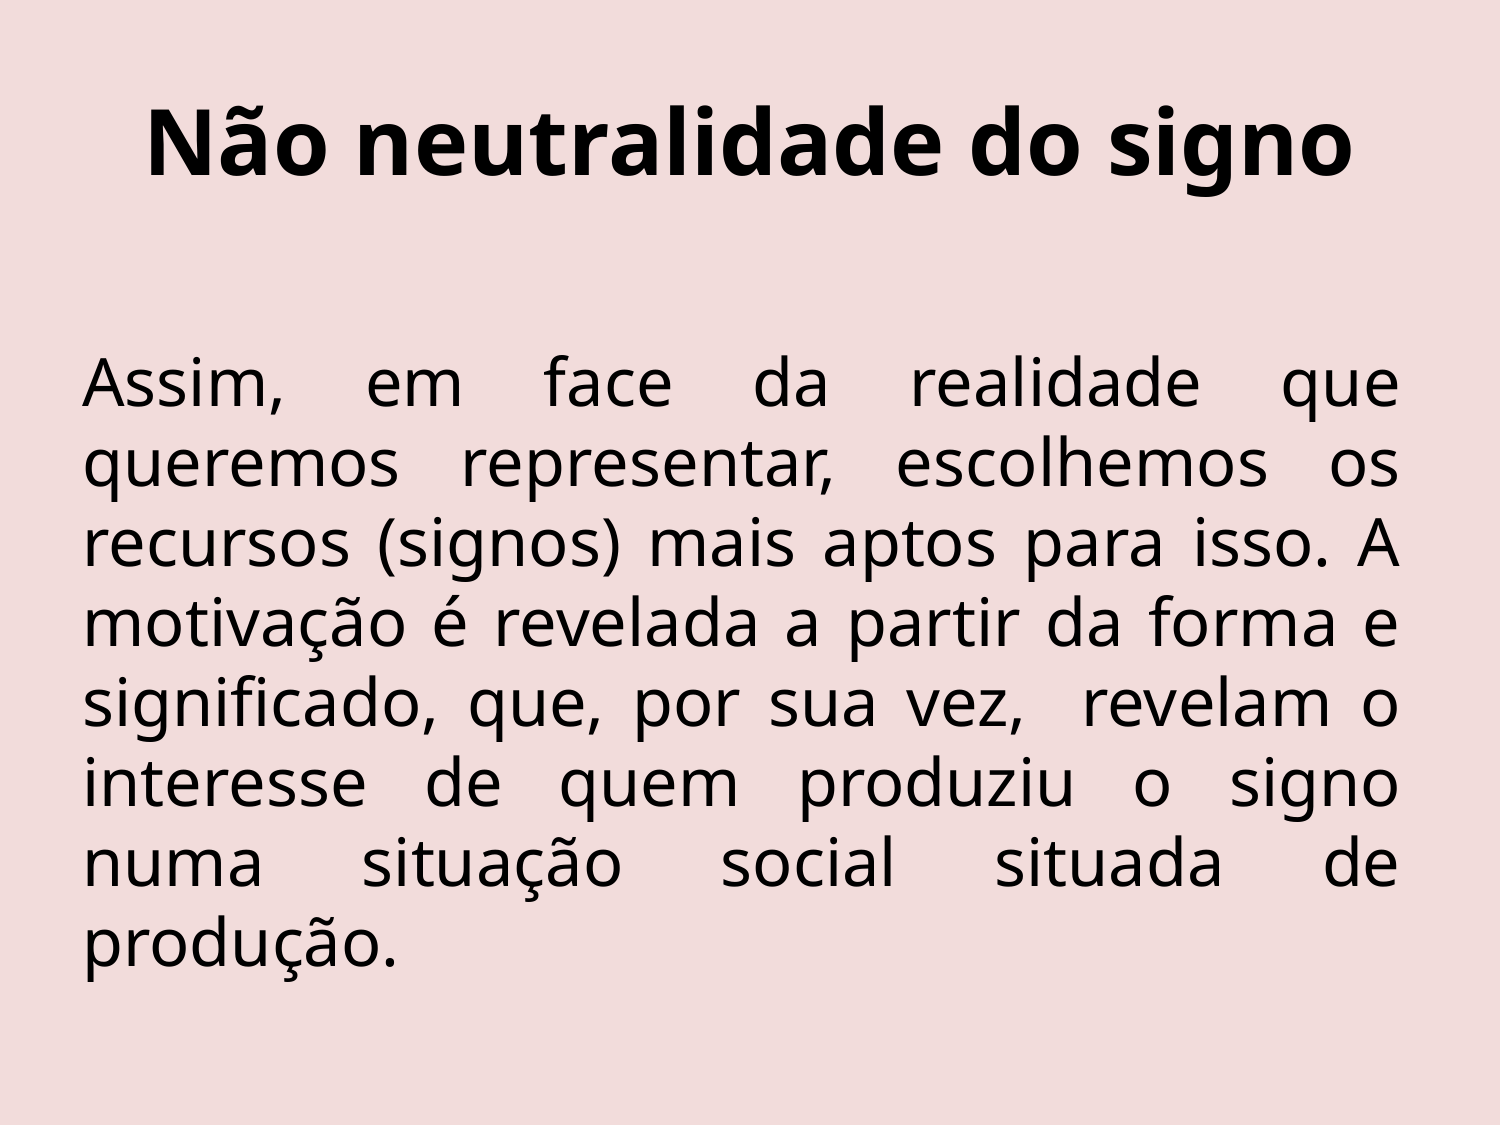

# Não neutralidade do signo
Assim, em face da realidade que queremos representar, escolhemos os recursos (signos) mais aptos para isso. A motivação é revelada a partir da forma e significado, que, por sua vez, revelam o interesse de quem produziu o signo numa situação social situada de produção.